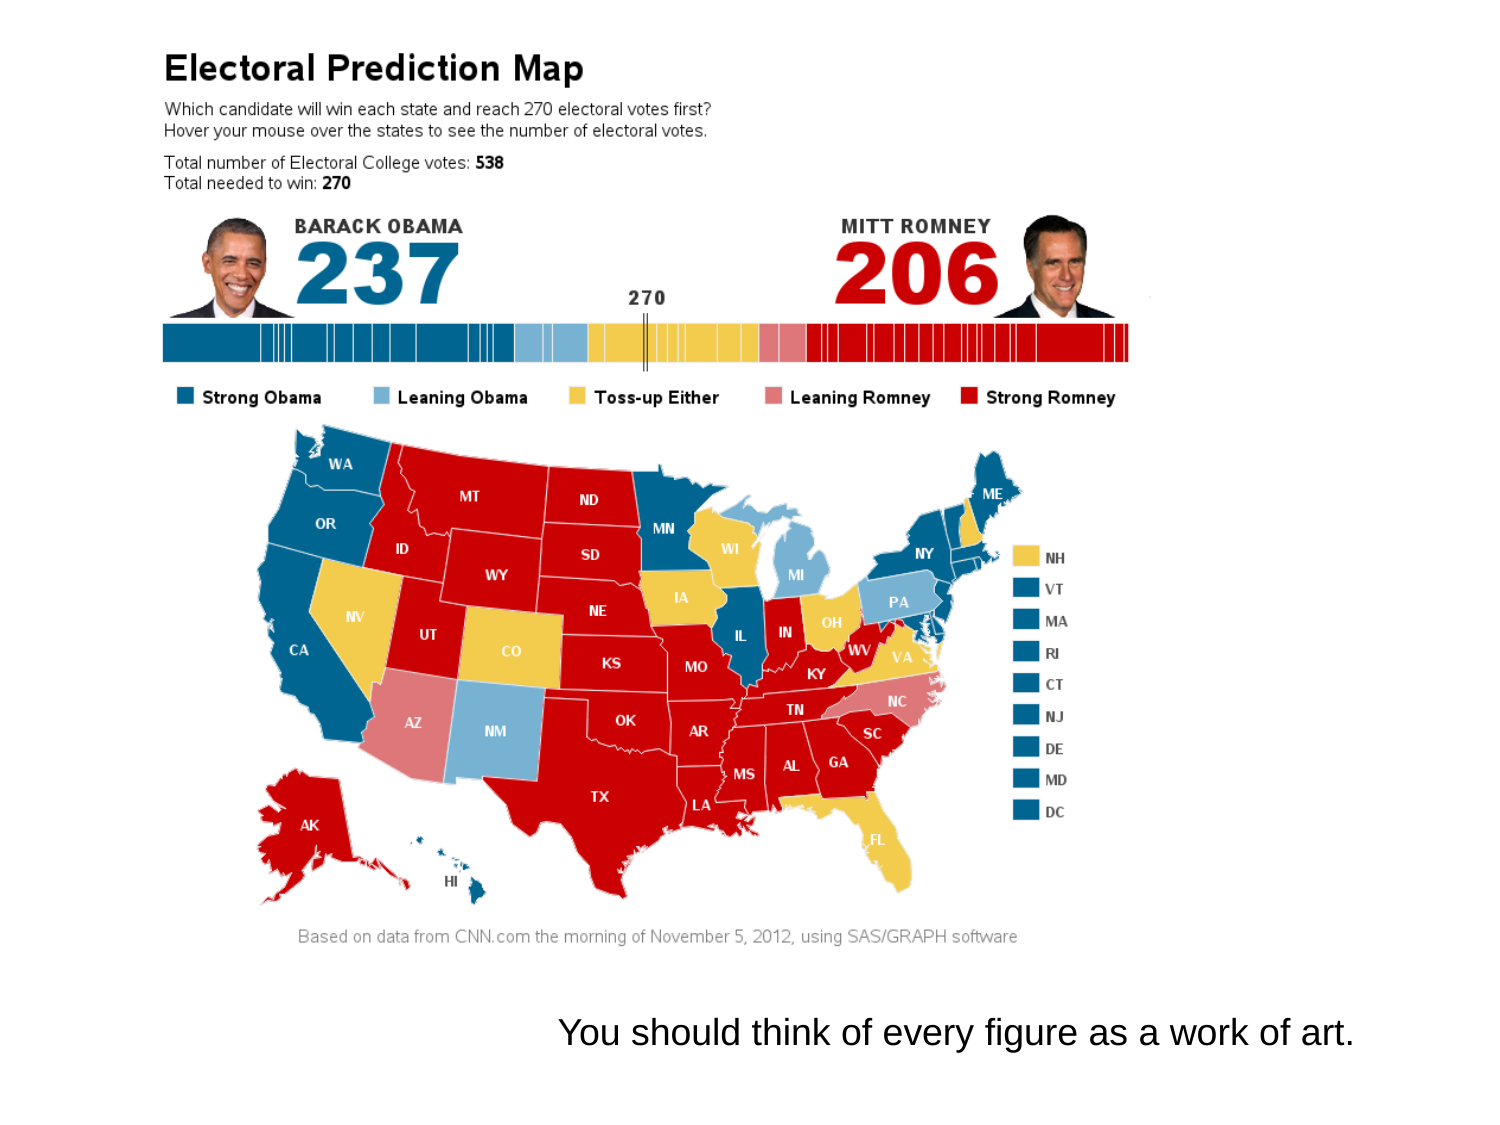

You should think of every figure as a work of art.